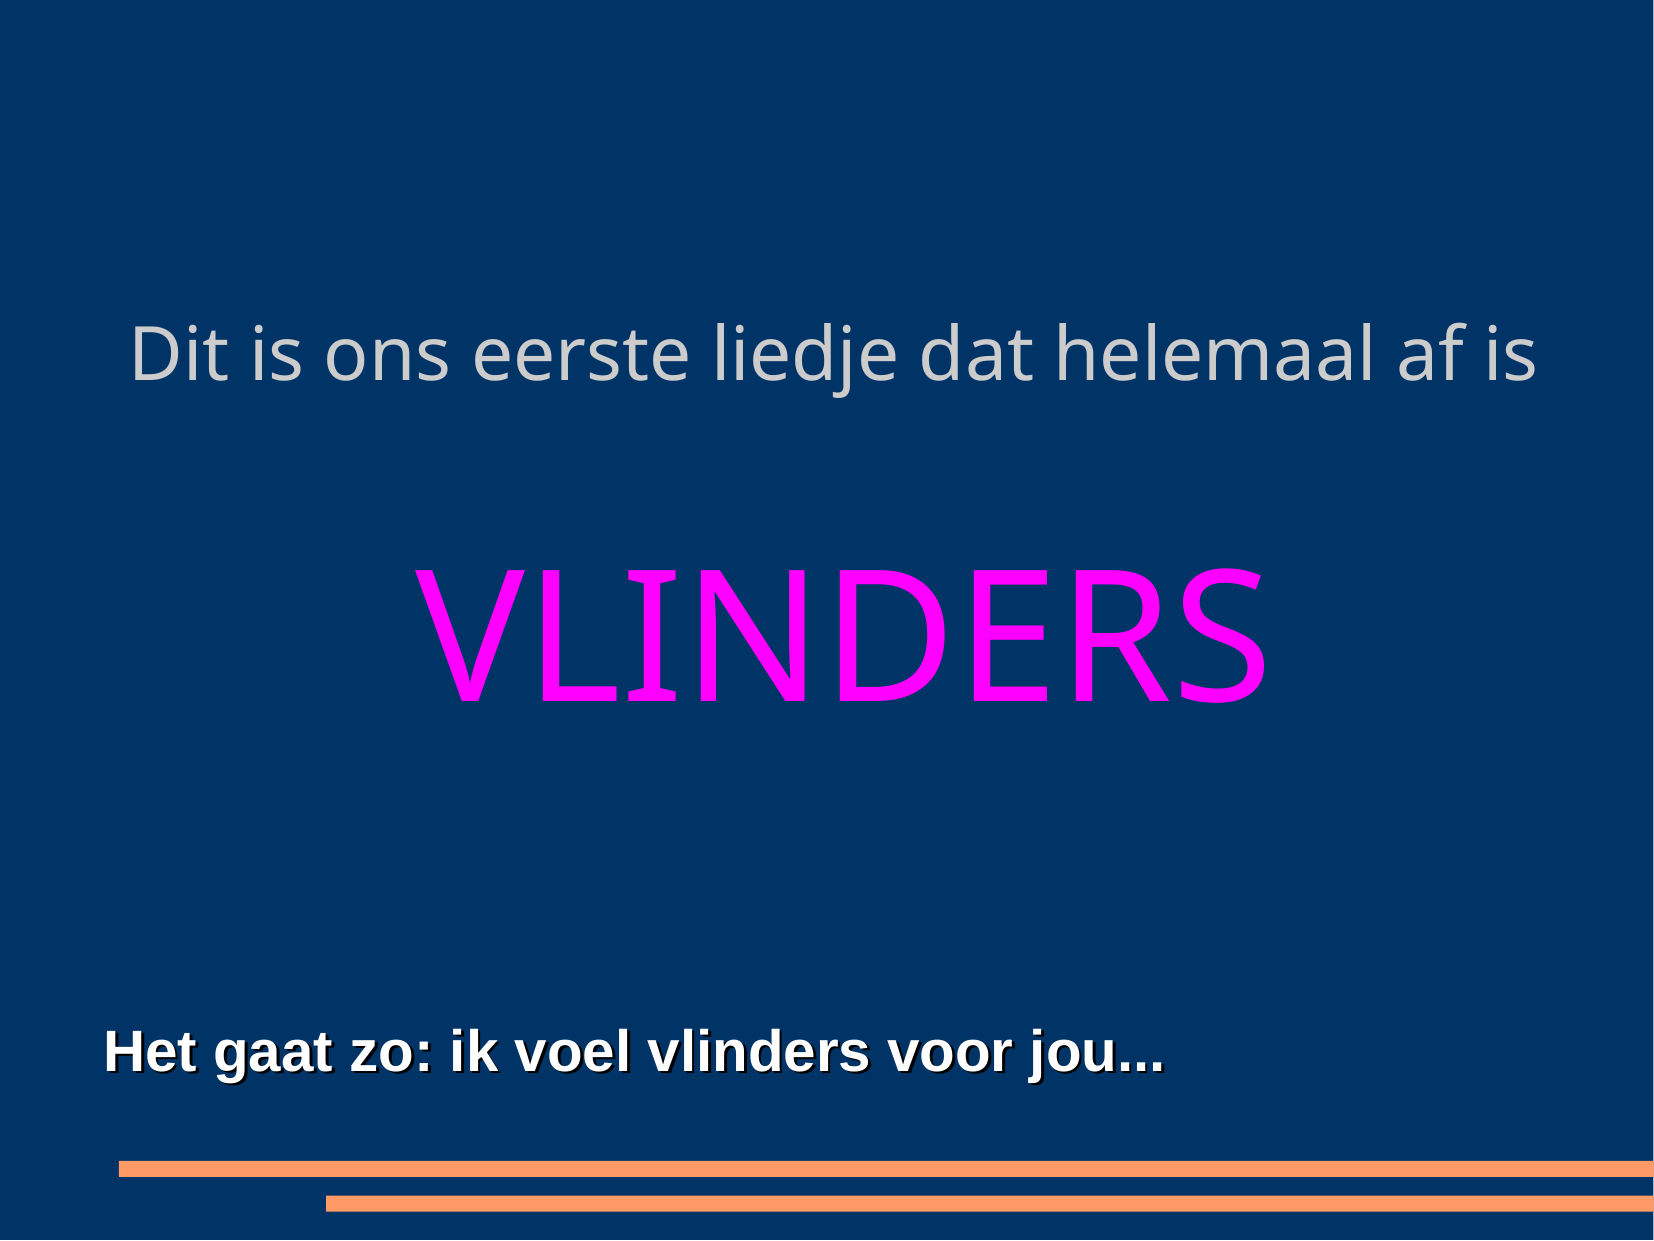

# Dit is ons eerste liedje dat helemaal af is
VLINDERS
Het gaat zo: ik voel vlinders voor jou...